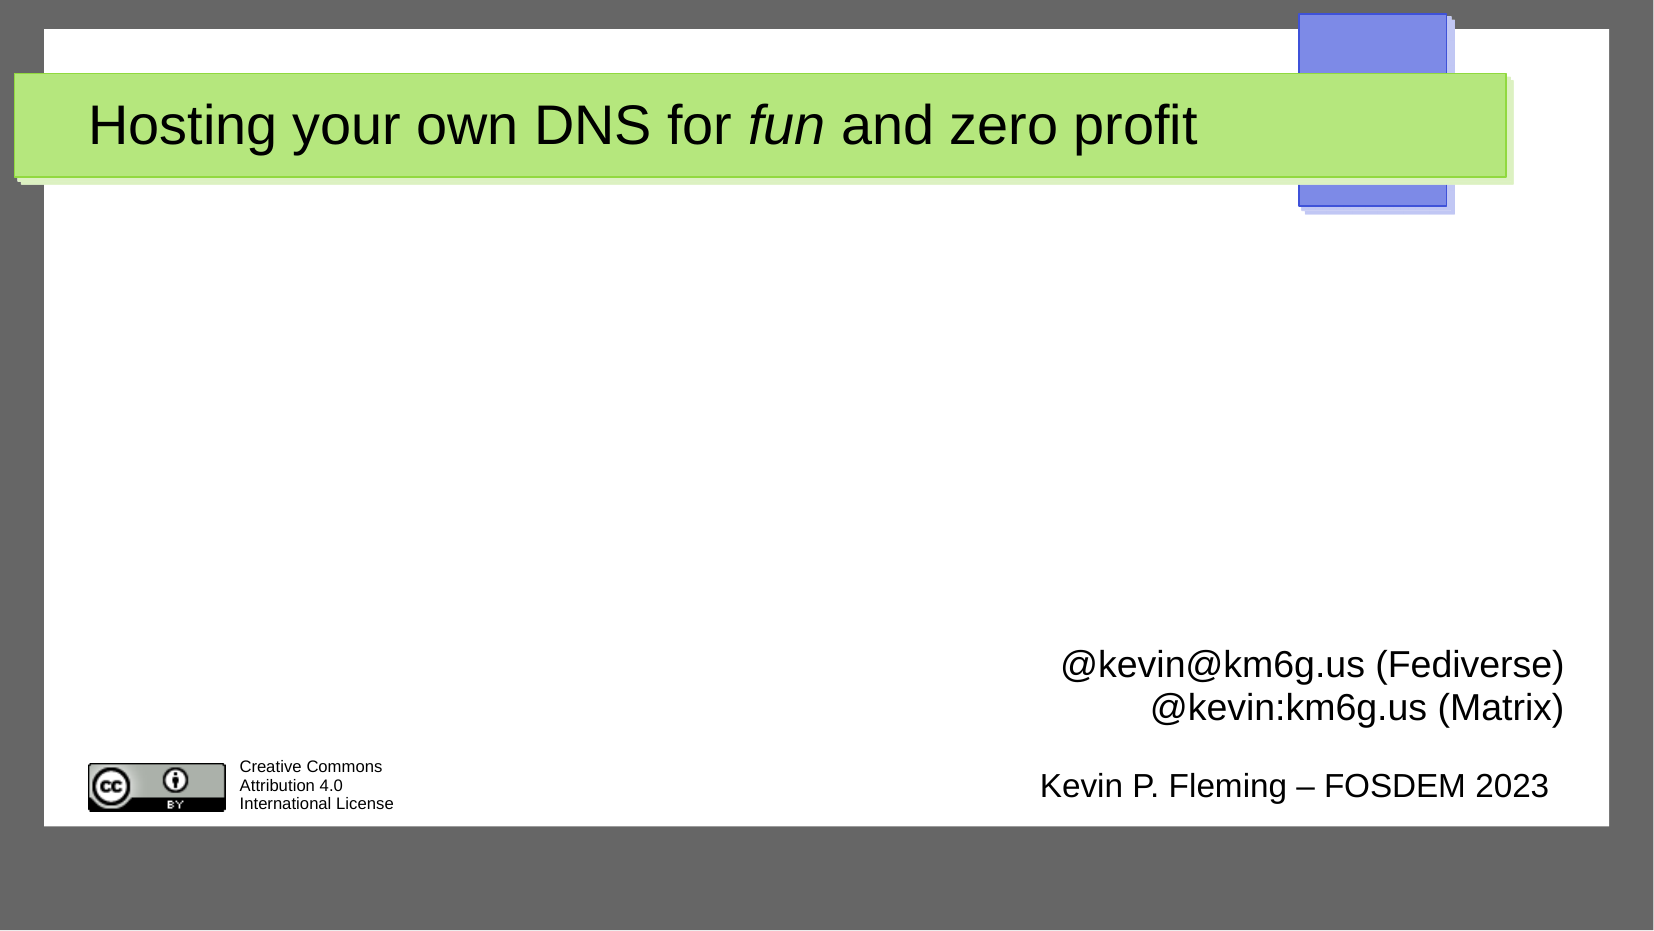

# Hosting your own DNS for fun and zero profit
@kevin@km6g.us (Fediverse)
@kevin:km6g.us (Matrix)